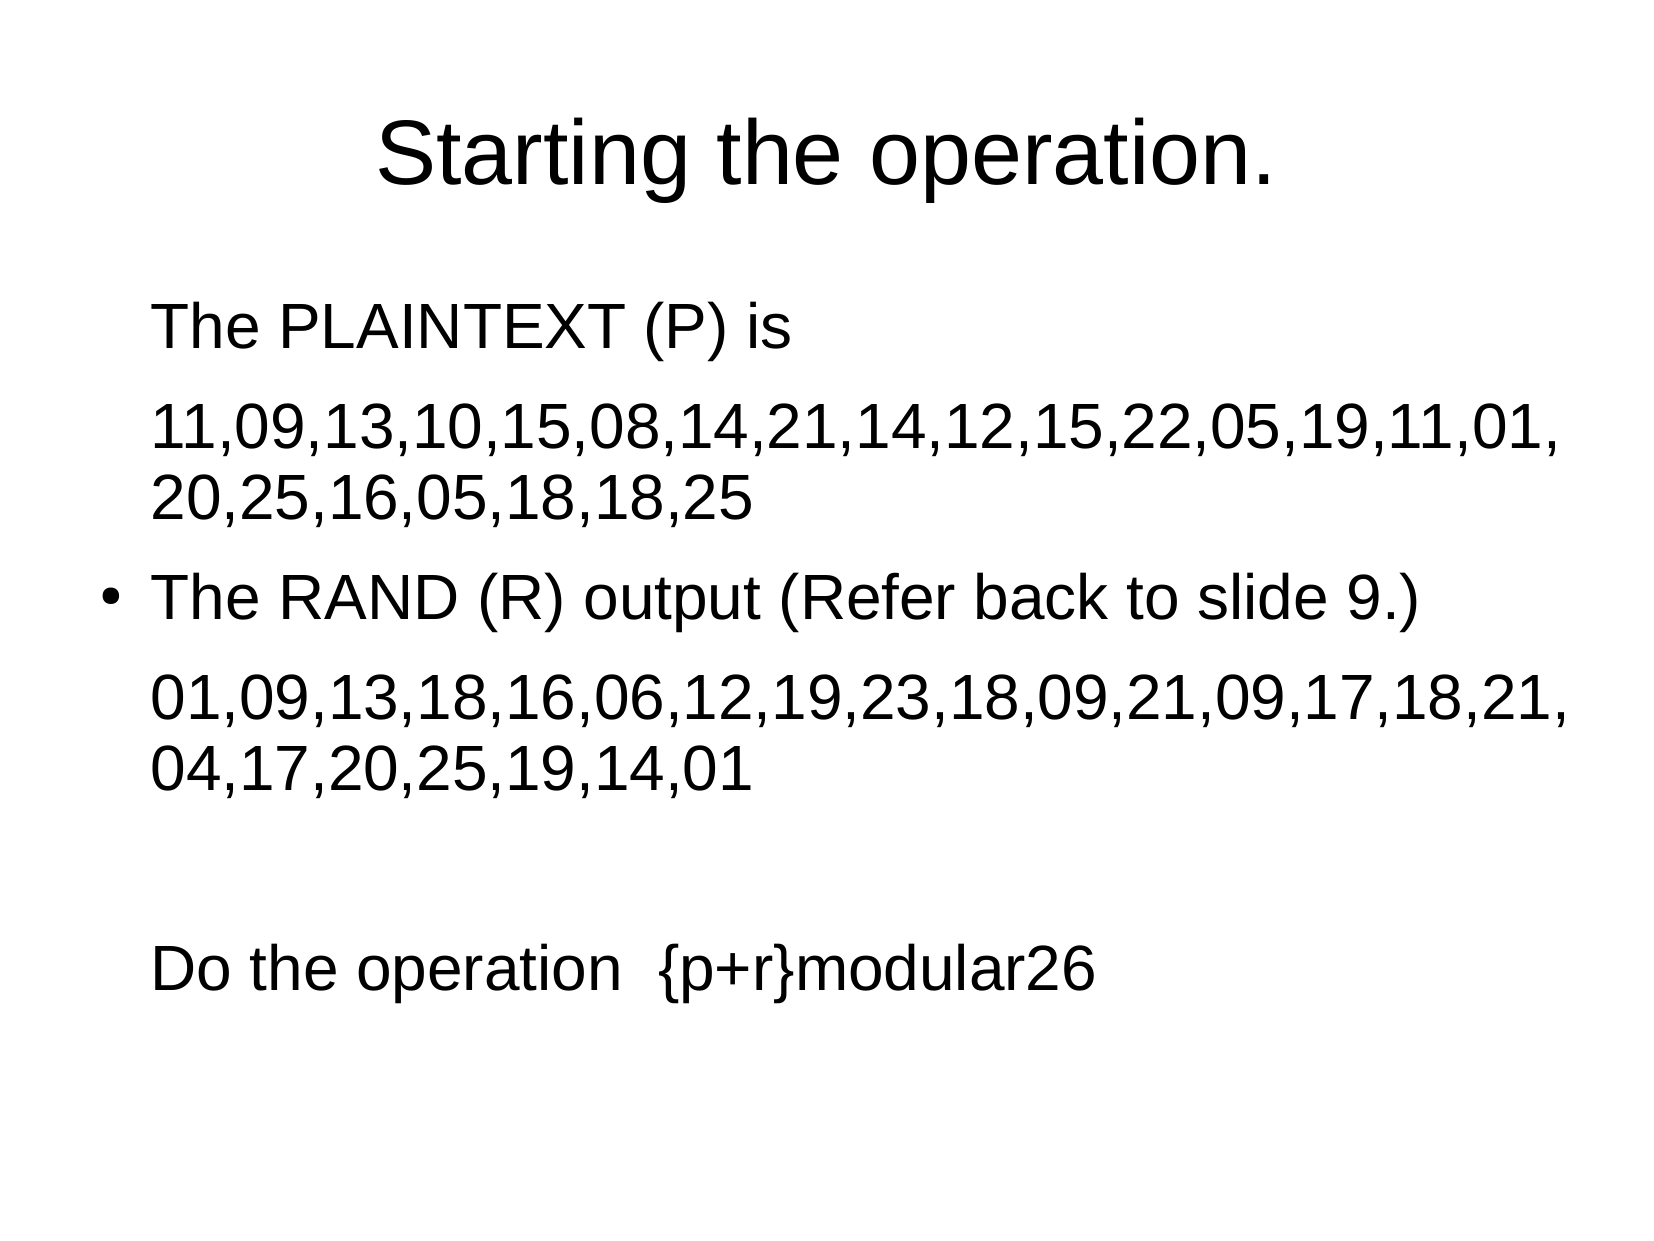

# Starting the operation.
The PLAINTEXT (P) is
11,09,13,10,15,08,14,21,14,12,15,22,05,19,11,01,20,25,16,05,18,18,25
The RAND (R) output (Refer back to slide 9.)
01,09,13,18,16,06,12,19,23,18,09,21,09,17,18,21,04,17,20,25,19,14,01
Do the operation {p+r}modular26